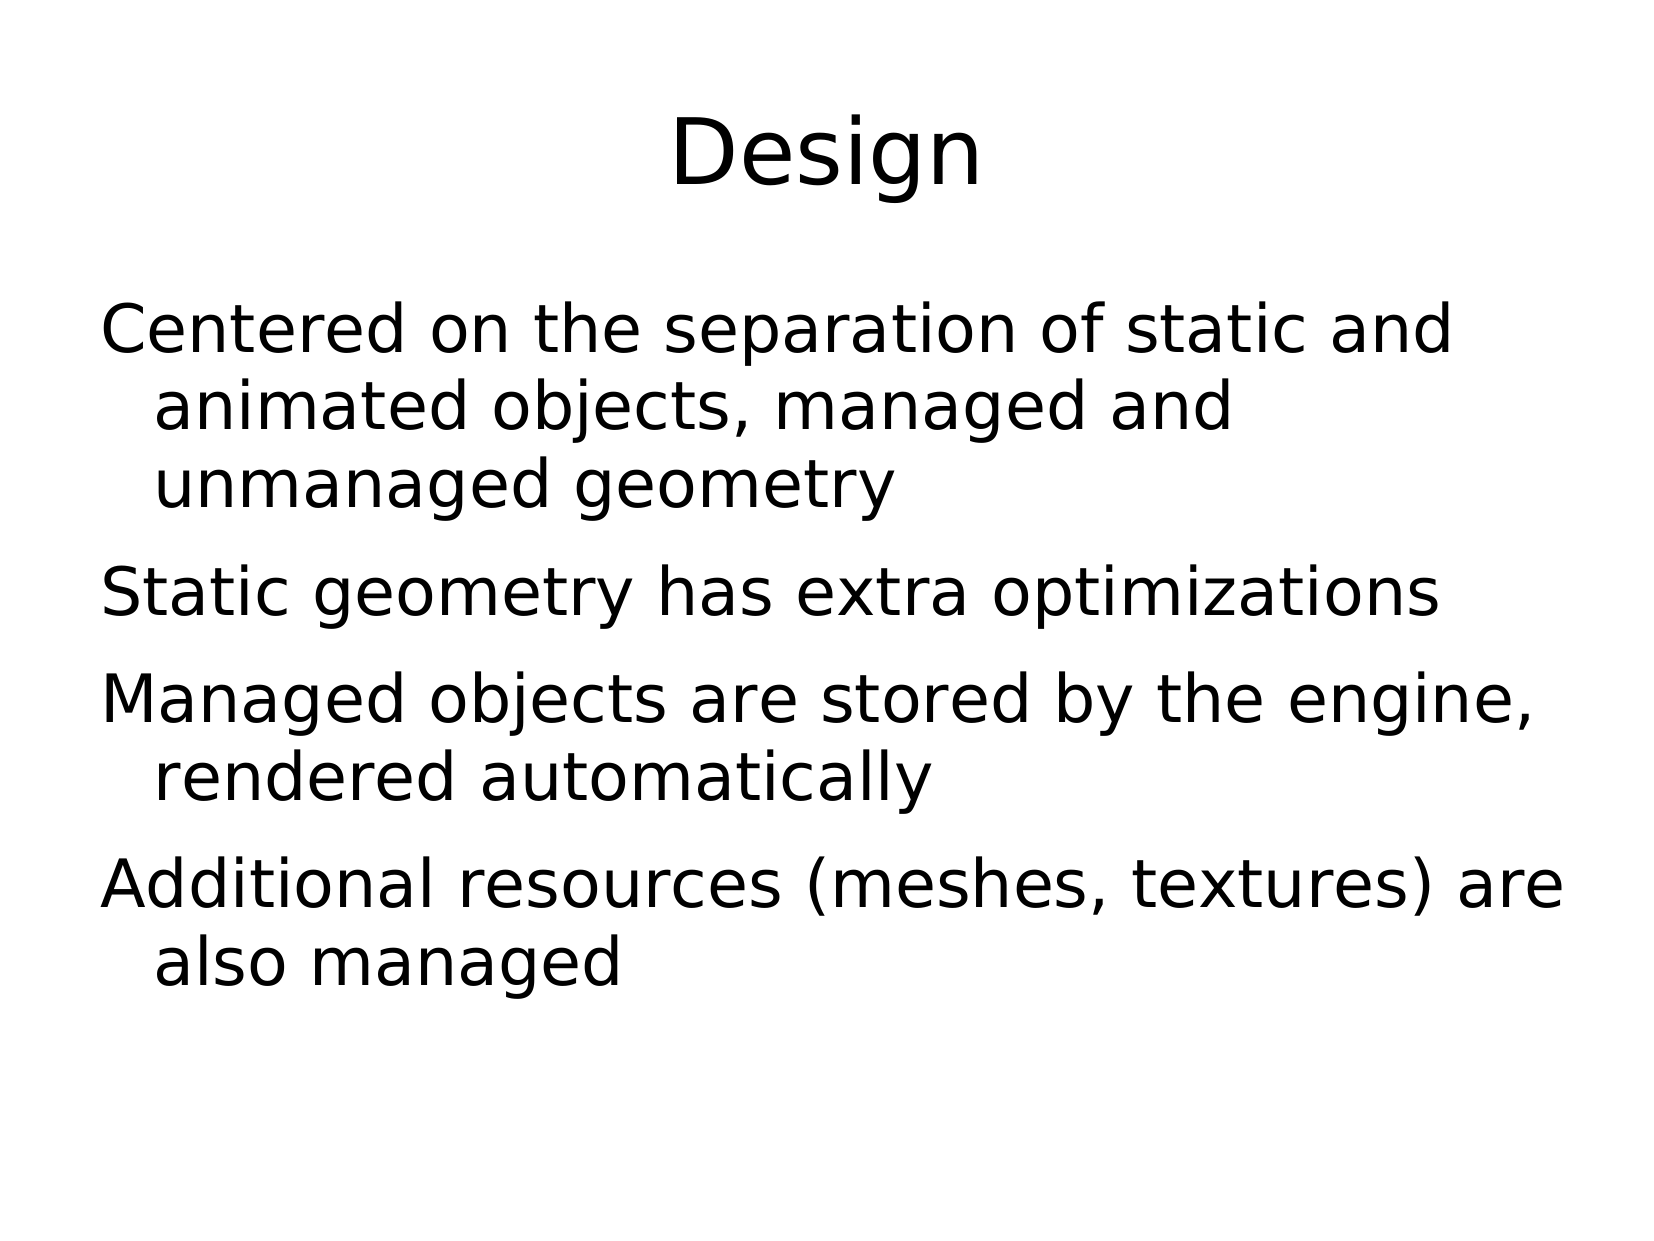

# Design
Centered on the separation of static and animated objects, managed and unmanaged geometry
Static geometry has extra optimizations
Managed objects are stored by the engine, rendered automatically
Additional resources (meshes, textures) are also managed